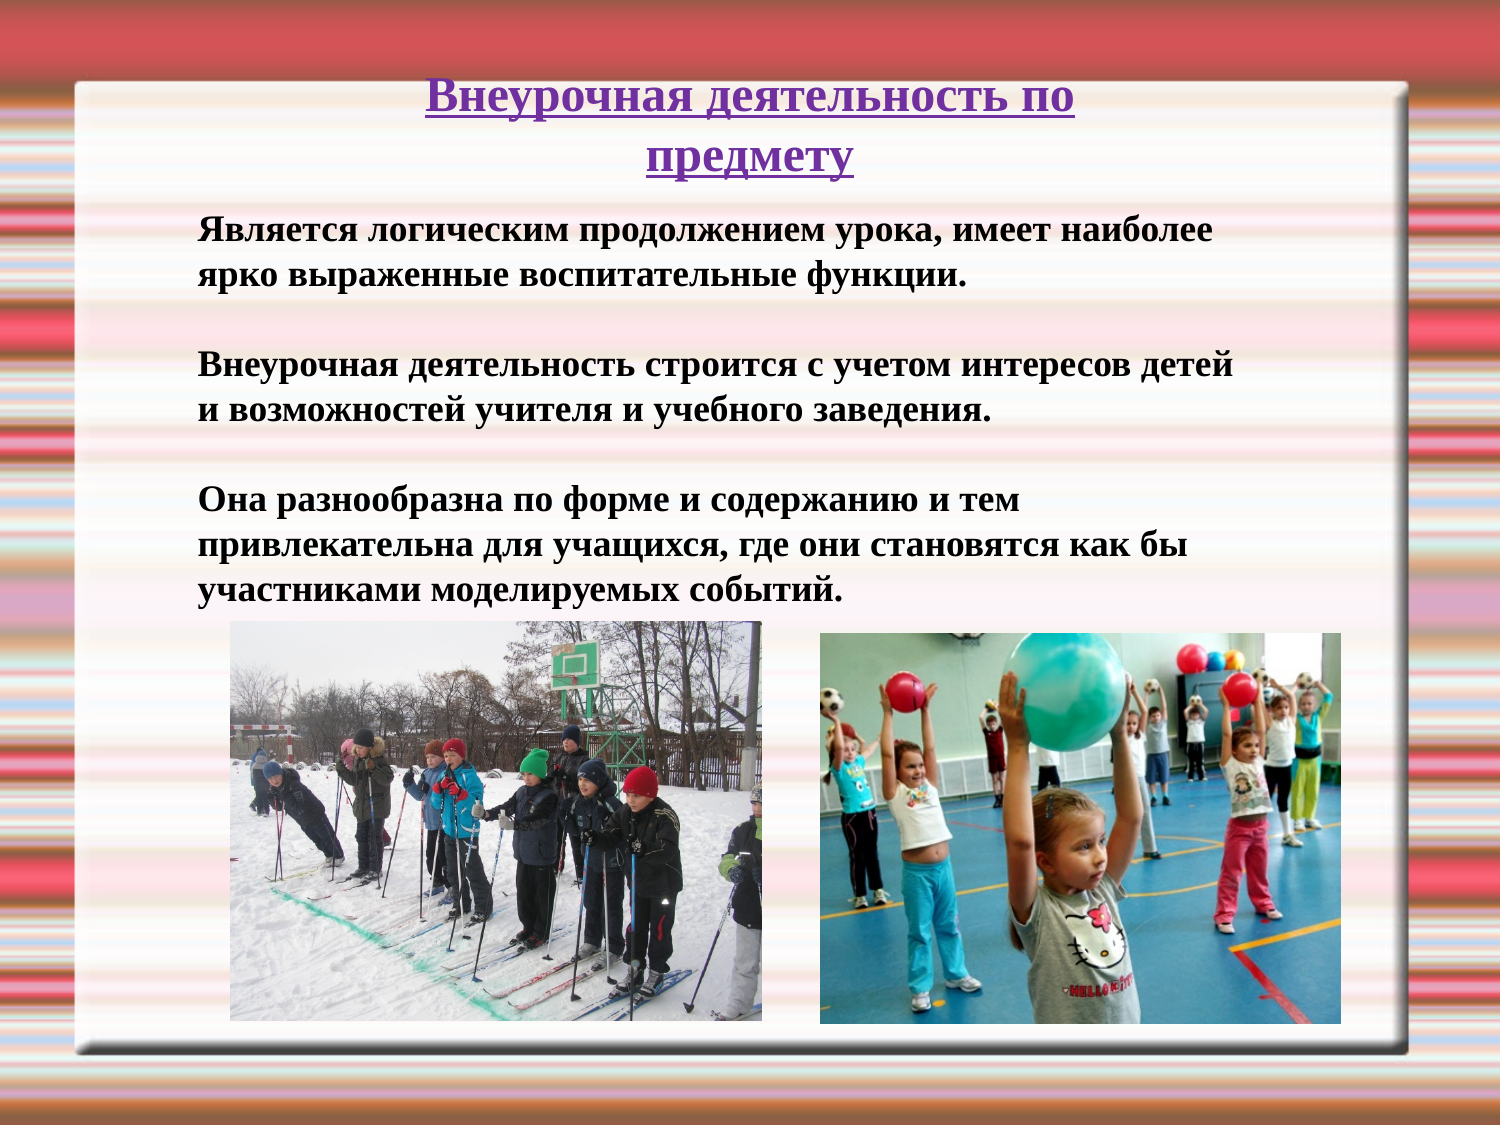

Внеурочная деятельность по предмету
Является логическим продолжением урока, имеет наиболее ярко выраженные воспитательные функции.
Внеурочная деятельность строится с учетом интересов детей и возможностей учителя и учебного заведения.
Она разнообразна по форме и содержанию и тем привлекательна для учащихся, где они становятся как бы участниками моделируемых событий.